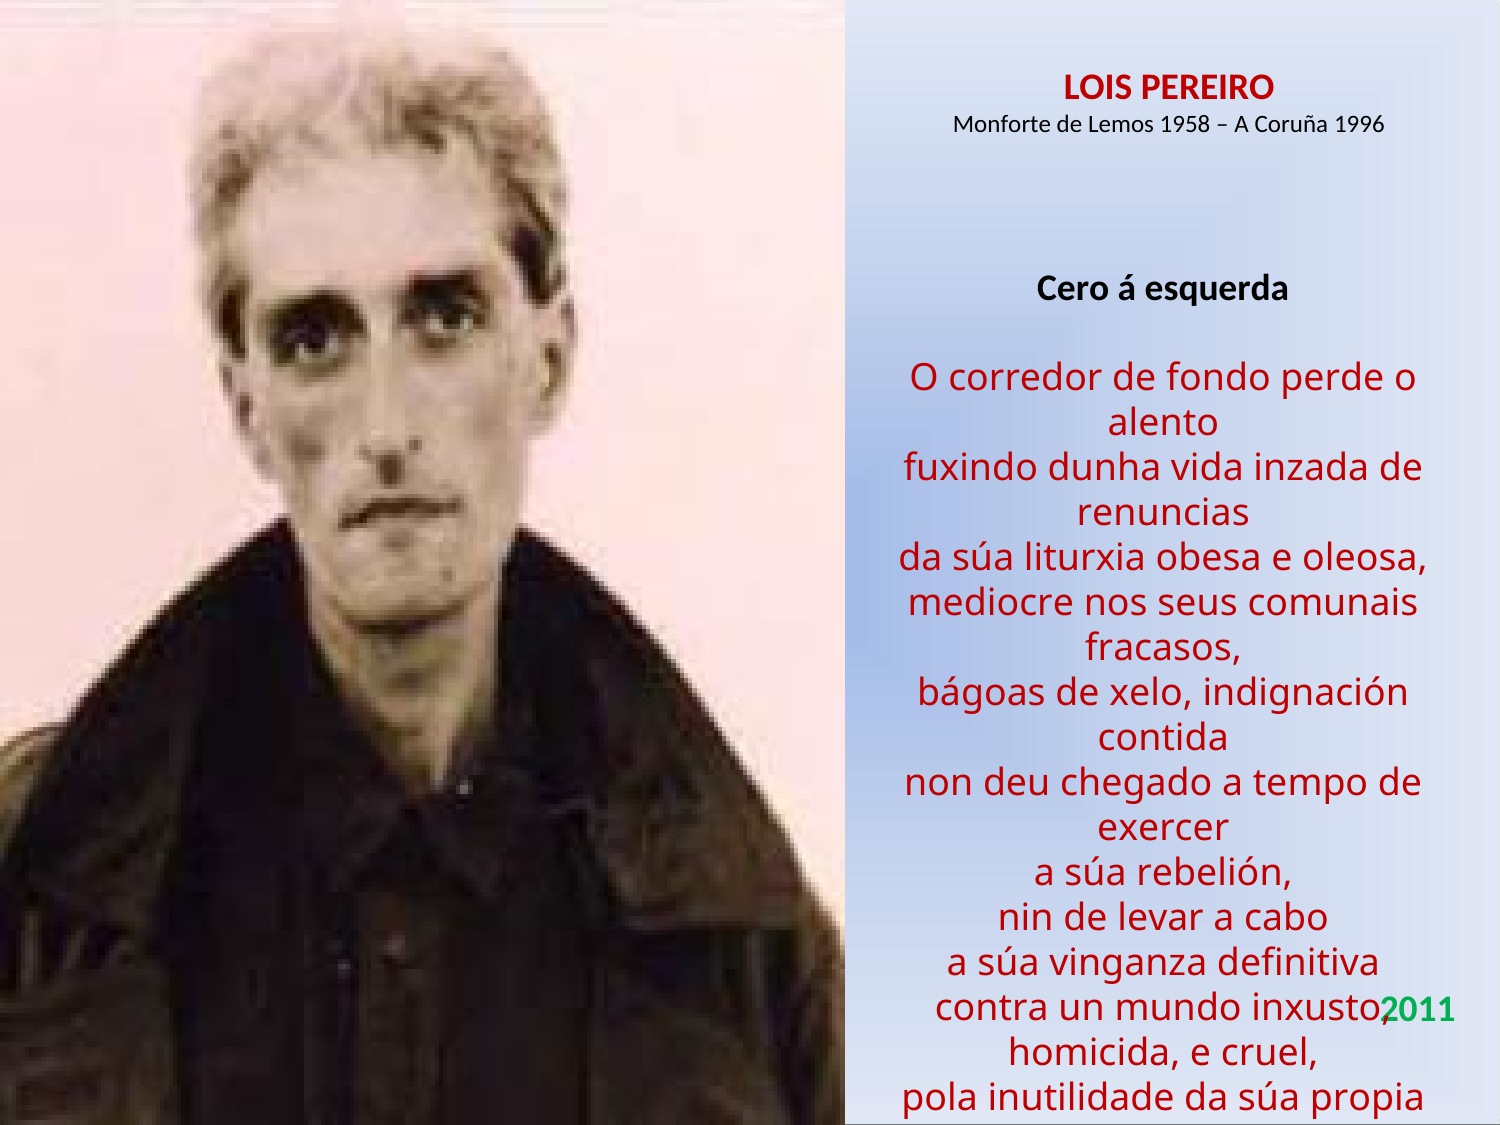

LOIS PEREIRO
Monforte de Lemos 1958 – A Coruña 1996
Cero á esquerda
O corredor de fondo perde o alento
fuxindo dunha vida inzada de renuncias
da súa liturxia obesa e oleosa,
mediocre nos seus comunais fracasos,
bágoas de xelo, indignación contida
non deu chegado a tempo de exercer
a súa rebelión,
nin de levar a cabo
a súa vinganza definitiva
contra un mundo inxusto, homicida, e cruel,
pola inutilidade da súa propia vida
solitario, enfermo e fatigado,
a morte anticipouse e chegou antes.
2011